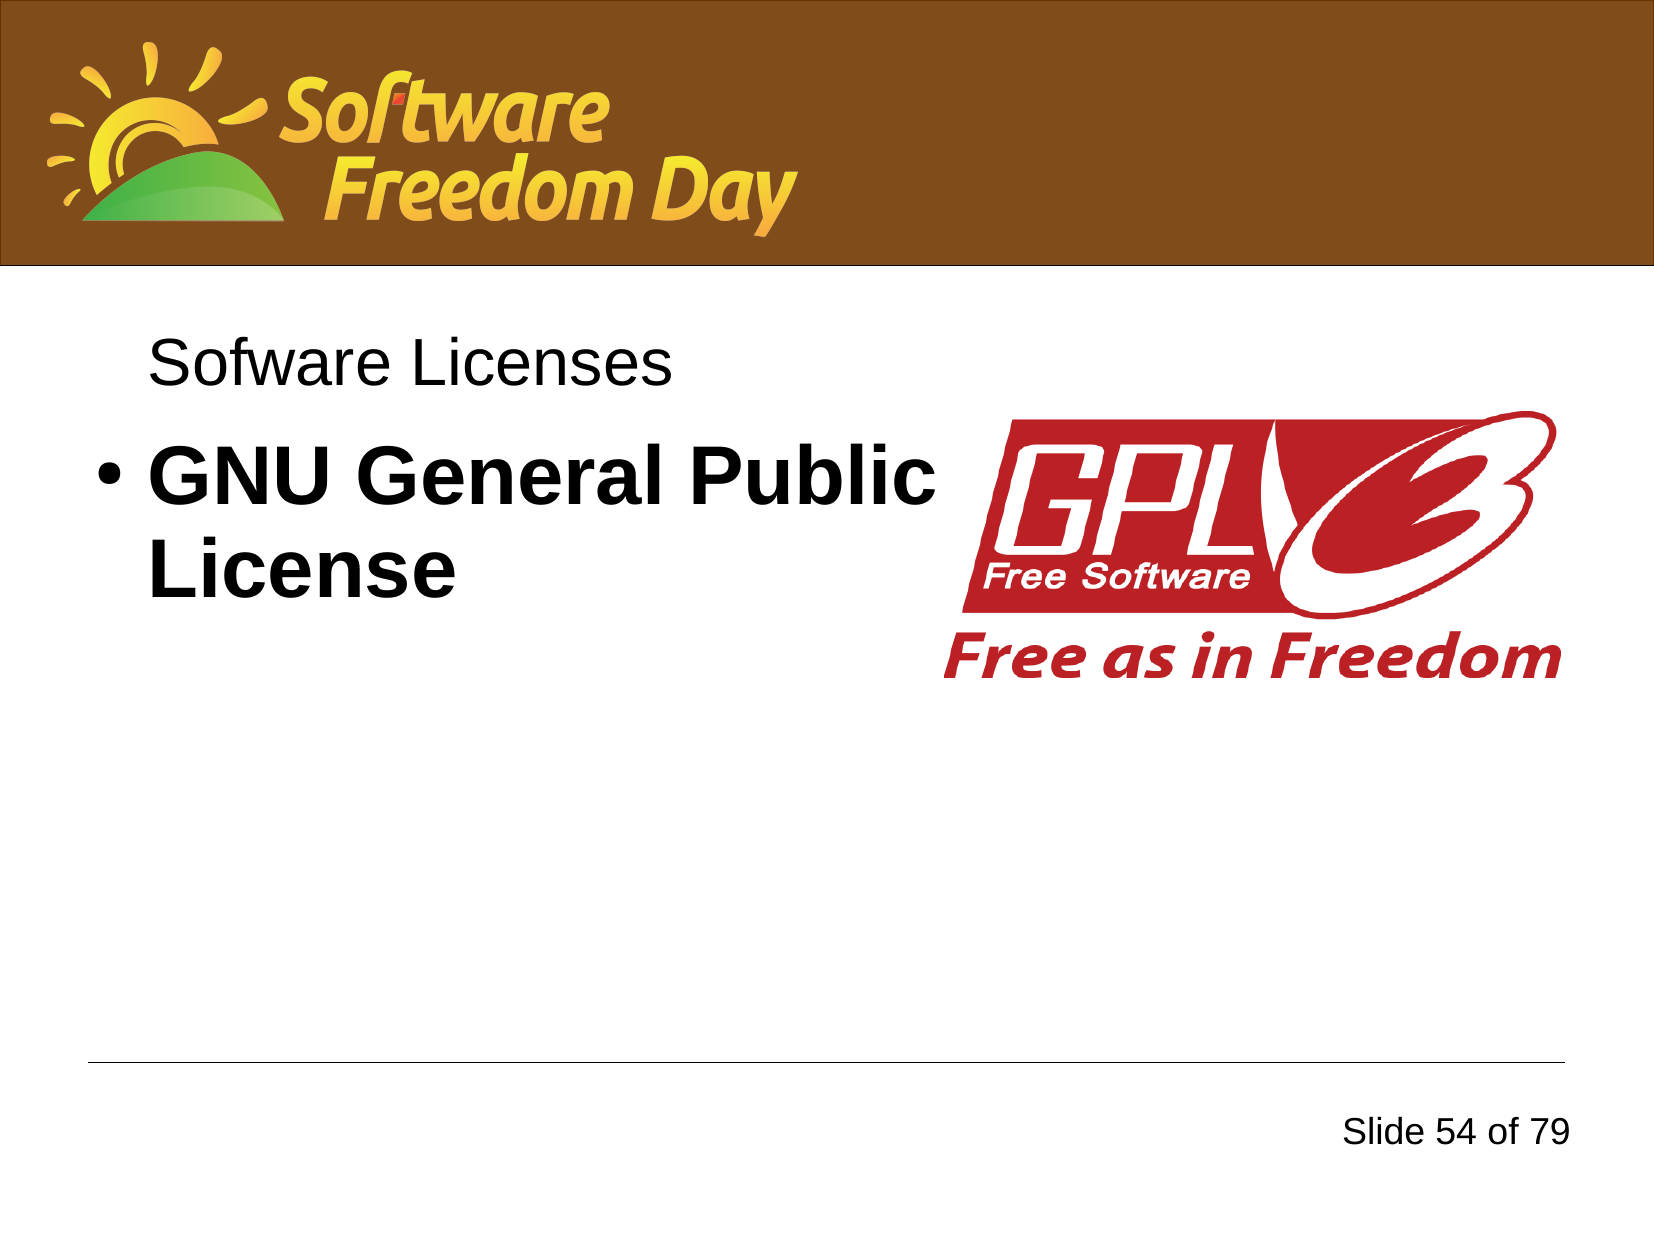

#
Sofware Licenses
GNU General Public License
54